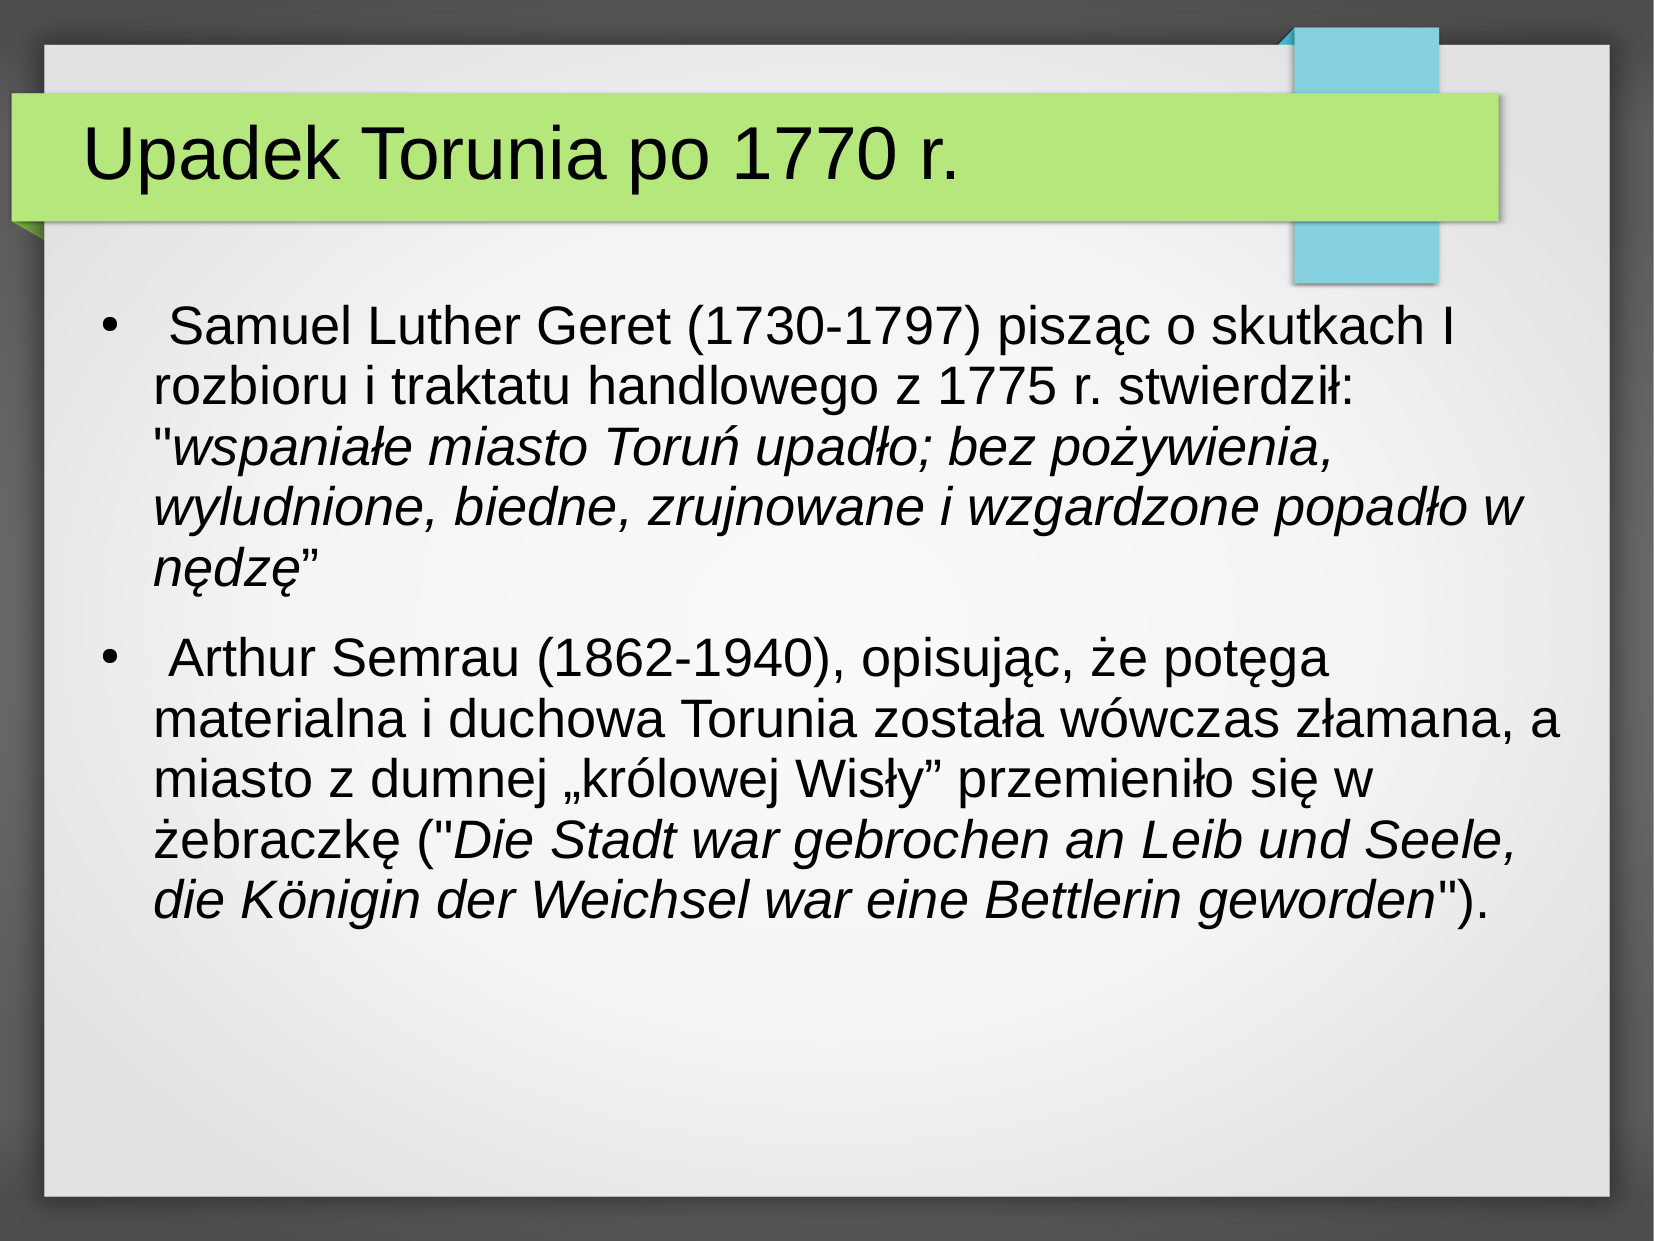

# Upadek Torunia po 1770 r.
 Samuel Luther Geret (1730-1797) pisząc o skutkach I rozbioru i traktatu handlowego z 1775 r. stwierdził: "wspaniałe miasto Toruń upadło; bez pożywienia, wyludnione, biedne, zrujnowane i wzgardzone popadło w nędzę”
 Arthur Semrau (1862-1940), opisując, że potęga materialna i duchowa Torunia została wówczas złamana, a miasto z dumnej „królowej Wisły” przemieniło się w żebraczkę ("Die Stadt war gebrochen an Leib und Seele, die Königin der Weichsel war eine Bettlerin geworden").